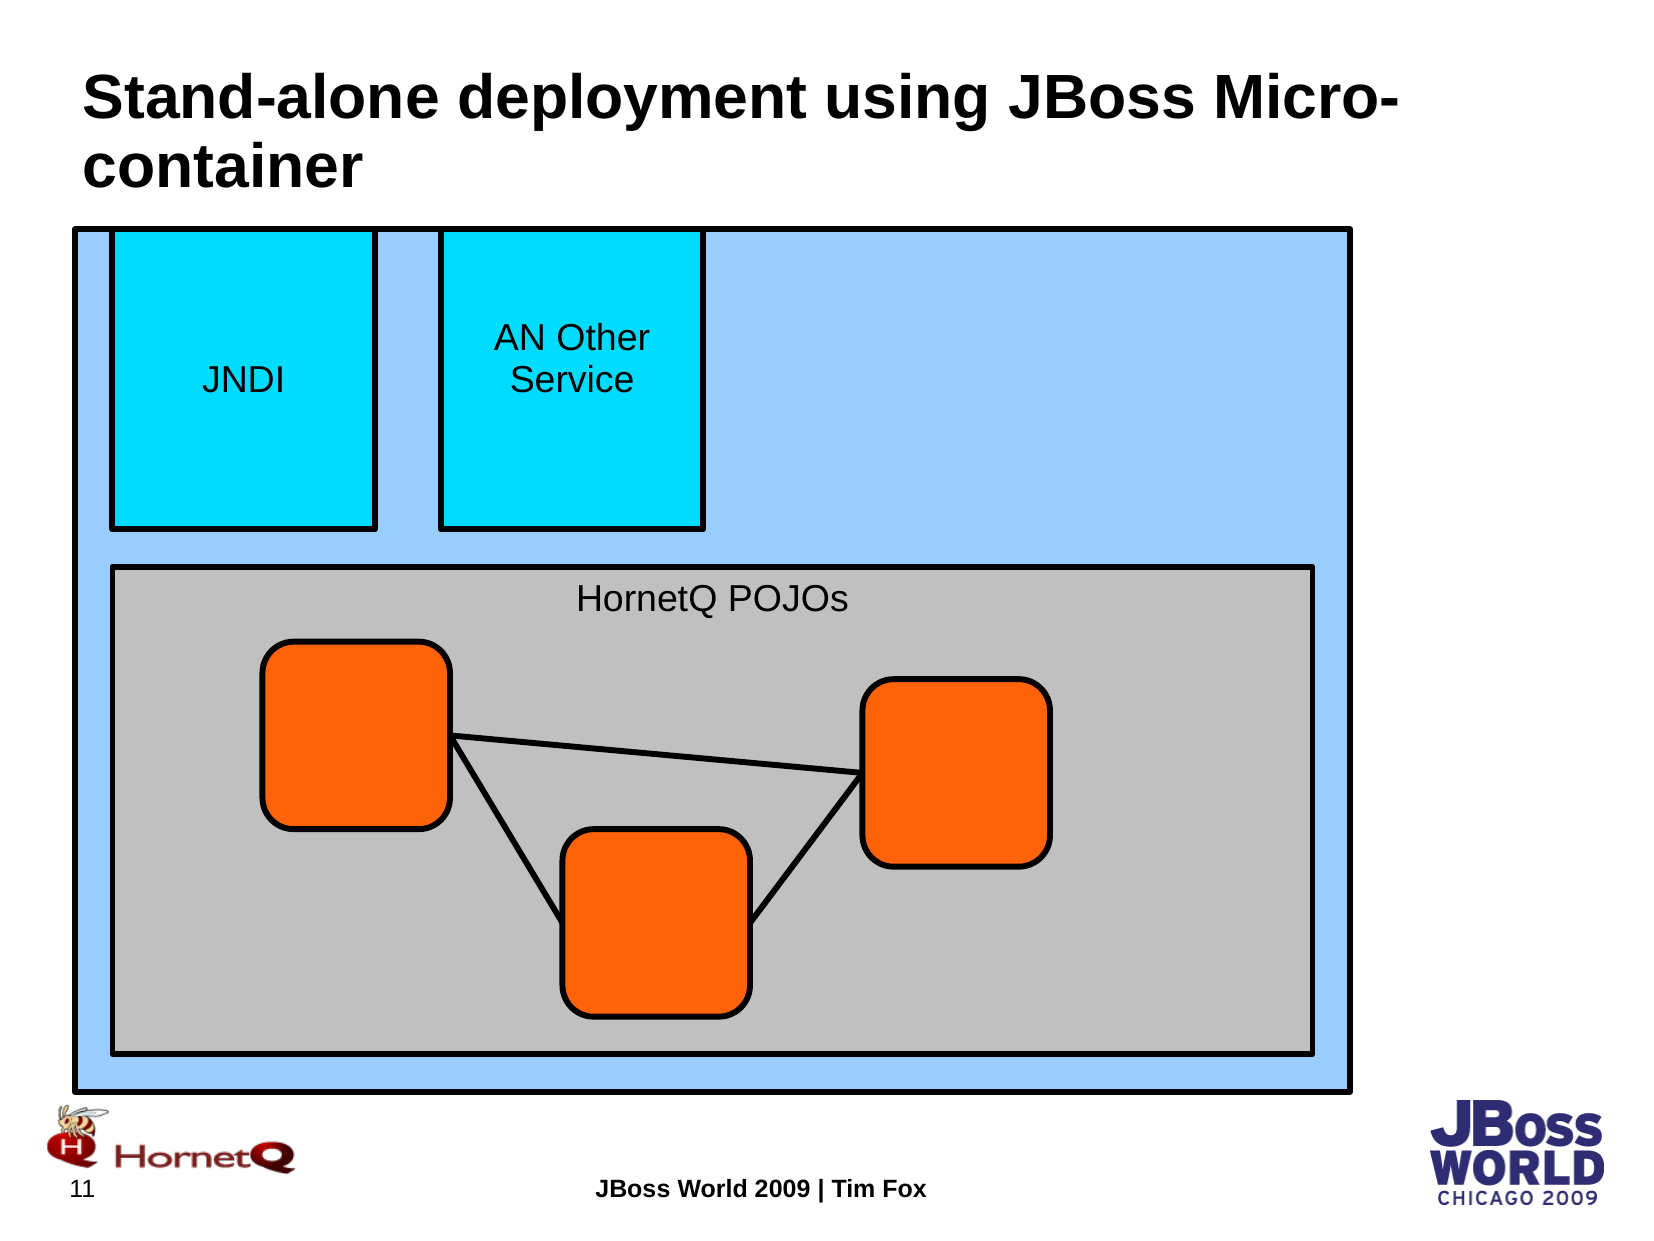

# Stand-alone deployment using JBoss Micro-container
JNDI
AN Other
Service
HornetQ POJOs